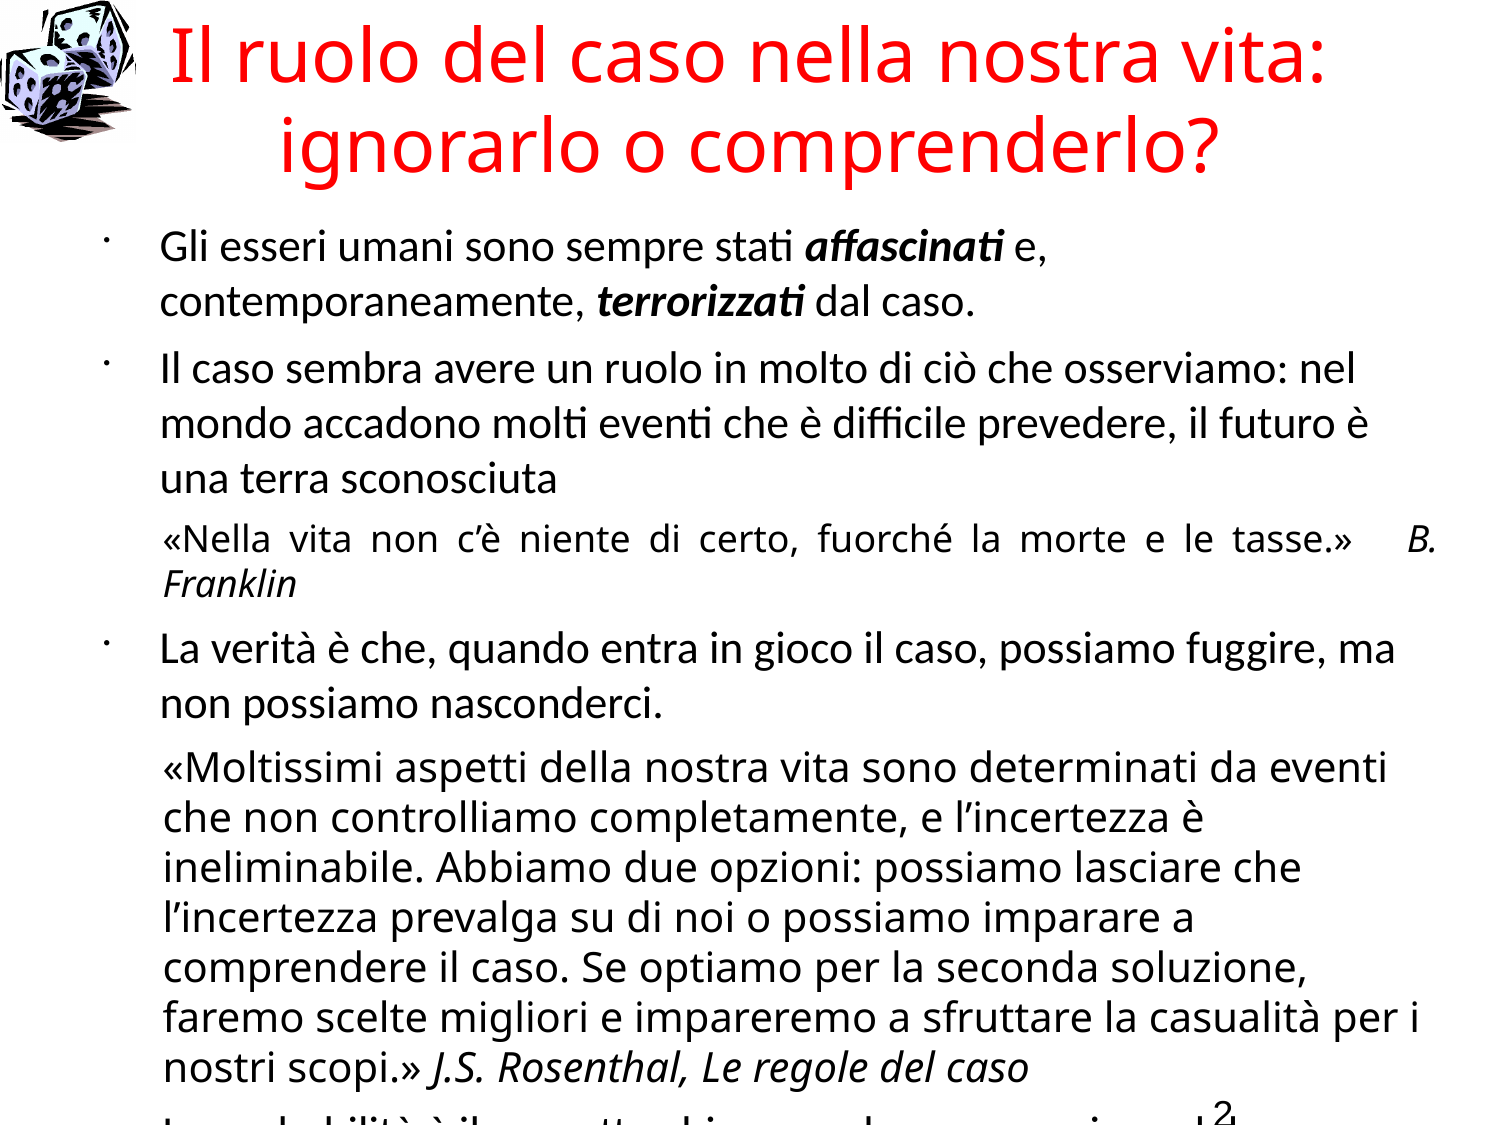

# Il ruolo del caso nella nostra vita: ignorarlo o comprenderlo?
Gli esseri umani sono sempre stati affascinati e, contemporaneamente, terrorizzati dal caso.
Il caso sembra avere un ruolo in molto di ciò che osserviamo: nel mondo accadono molti eventi che è difficile prevedere, il futuro è una terra sconosciuta
«Nella vita non c’è niente di certo, fuorché la morte e le tasse.» B. Franklin
La verità è che, quando entra in gioco il caso, possiamo fuggire, ma non possiamo nasconderci.
«Moltissimi aspetti della nostra vita sono determinati da eventi che non controlliamo completamente, e l’incertezza è ineliminabile. Abbiamo due opzioni: possiamo lasciare che l’incertezza prevalga su di noi o possiamo imparare a comprendere il caso. Se optiamo per la seconda soluzione, faremo scelte migliori e impareremo a sfruttare la casualità per i nostri scopi.» J.S. Rosenthal, Le regole del caso
La probabilità è il concetto chiave per la comprensione del caso